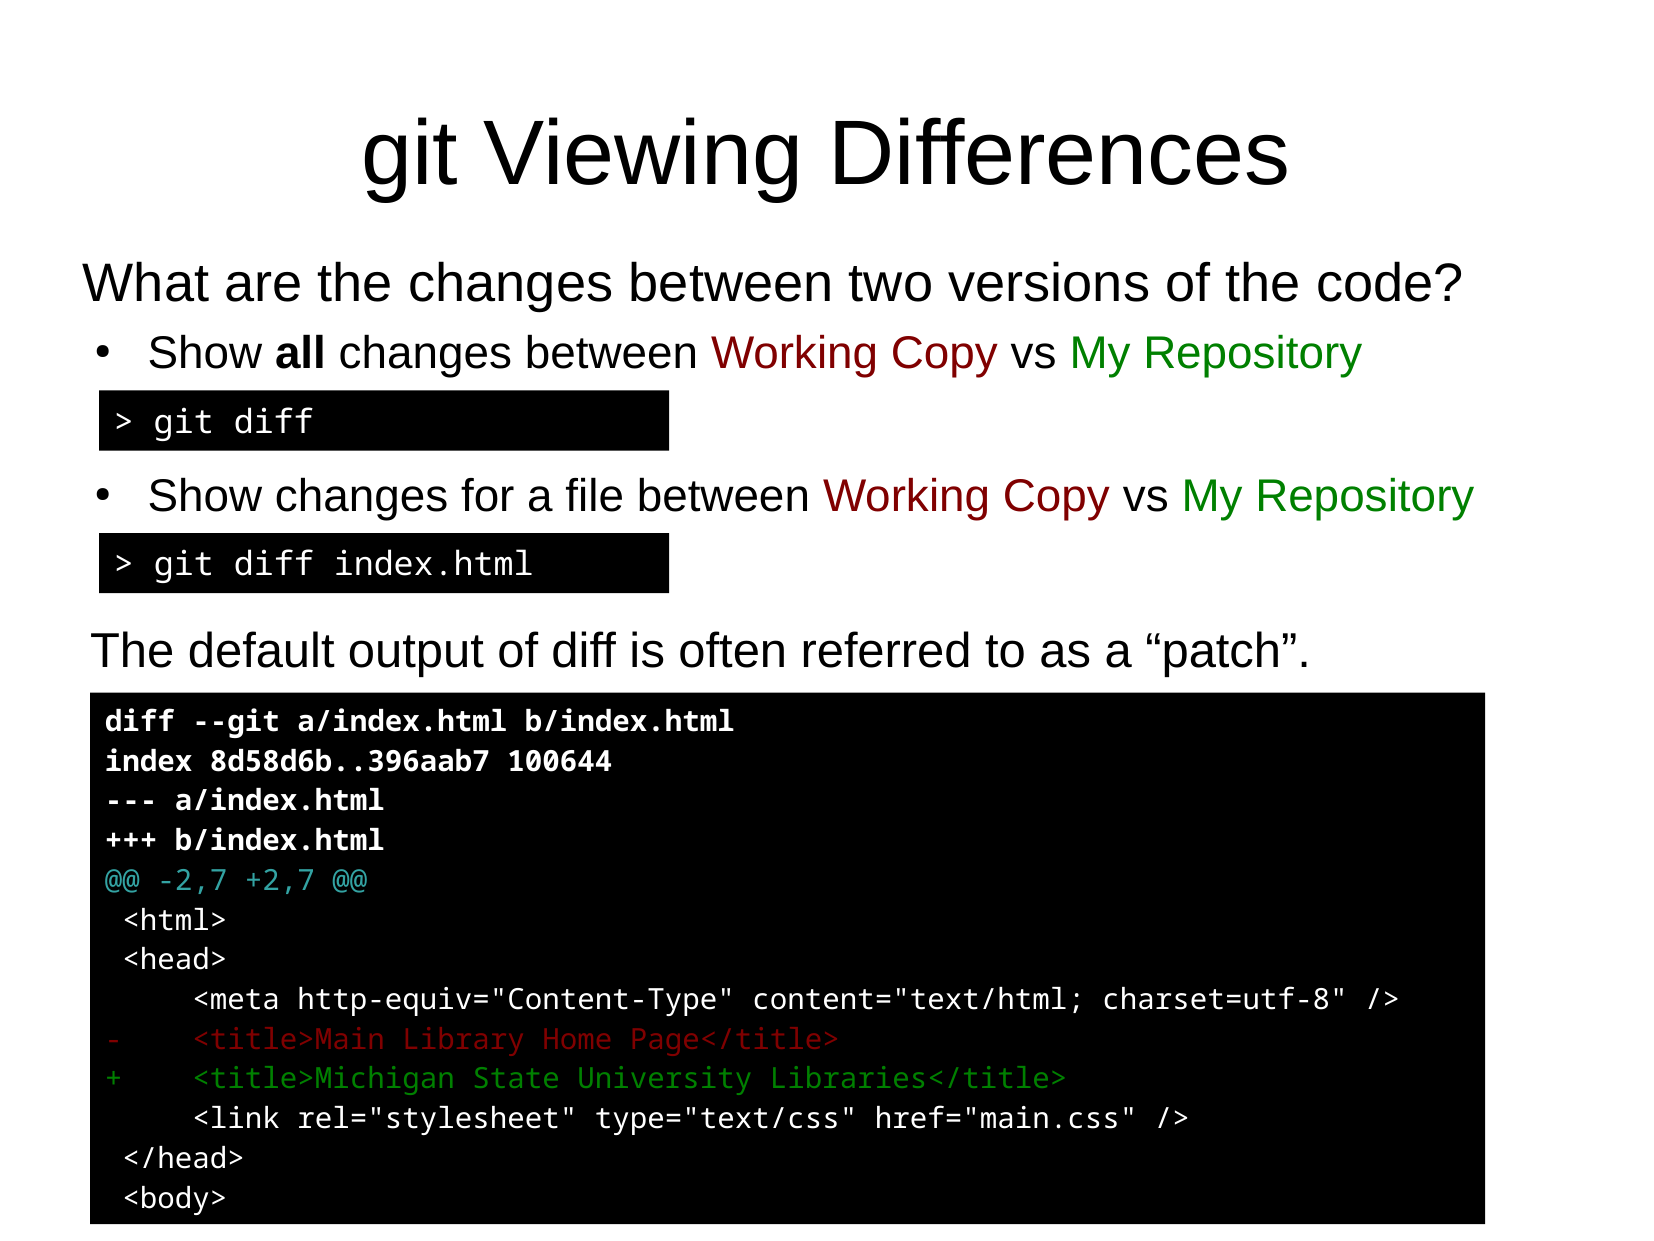

# git Viewing Differences
What are the changes between two versions of the code?
Show all changes between Working Copy vs My Repository
> git diff
Show changes for a file between Working Copy vs My Repository
> git diff index.html
The default output of diff is often referred to as a “patch”.
diff --git a/index.html b/index.html
index 8d58d6b..396aab7 100644
--- a/index.html
+++ b/index.html
@@ -2,7 +2,7 @@
 <html>
 <head>
 <meta http-equiv="Content-Type" content="text/html; charset=utf-8" />
- <title>Main Library Home Page</title>
+ <title>Michigan State University Libraries</title>
 <link rel="stylesheet" type="text/css" href="main.css" />
 </head>
 <body>